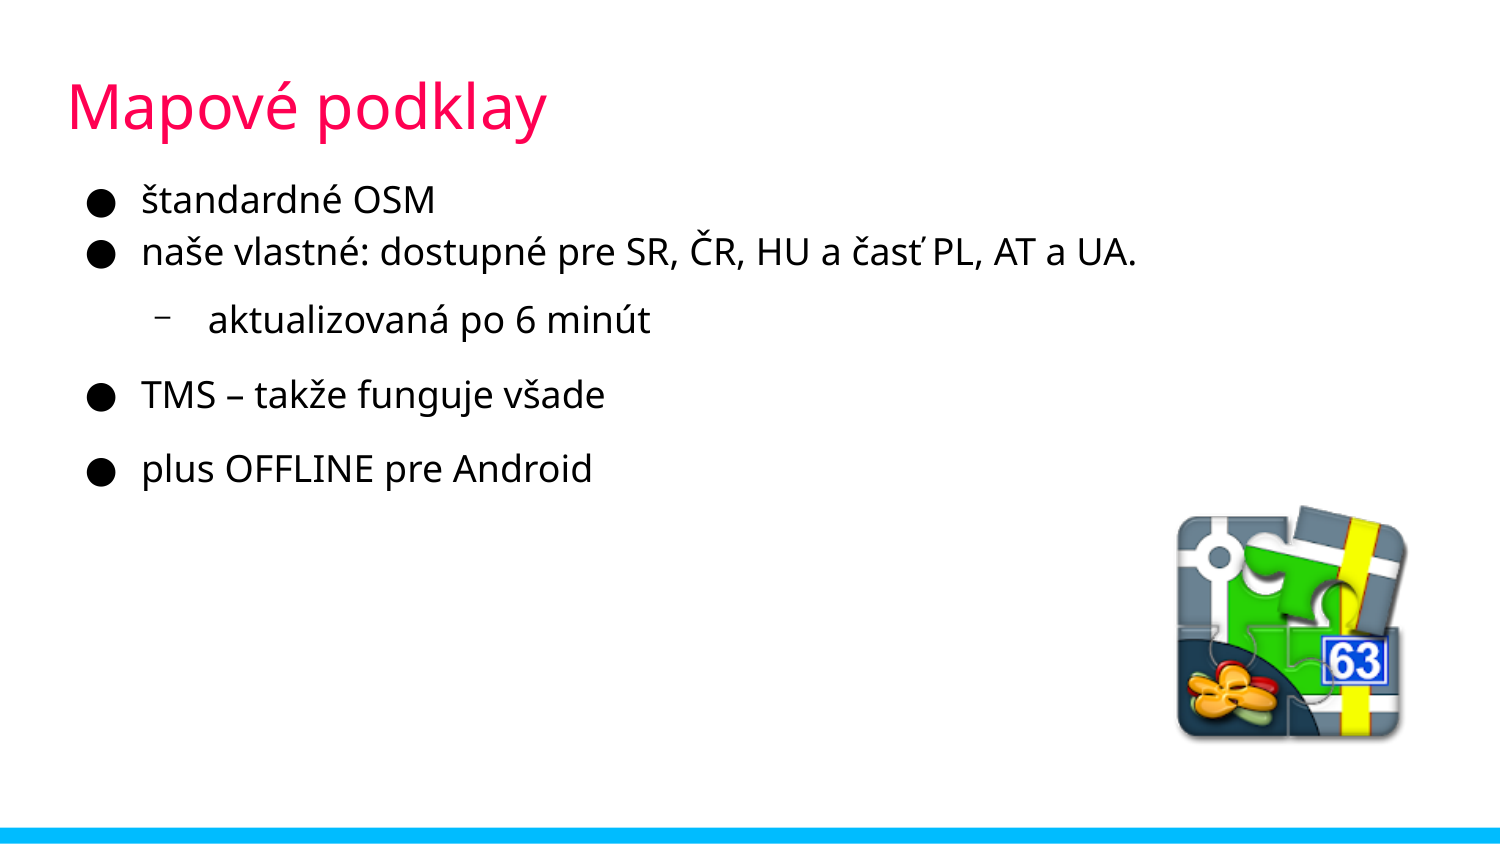

# Mapové podklay
štandardné OSM
naše vlastné: dostupné pre SR, ČR, HU a časť PL, AT a UA.
aktualizovaná po 6 minút
TMS – takže funguje všade
plus OFFLINE pre Android